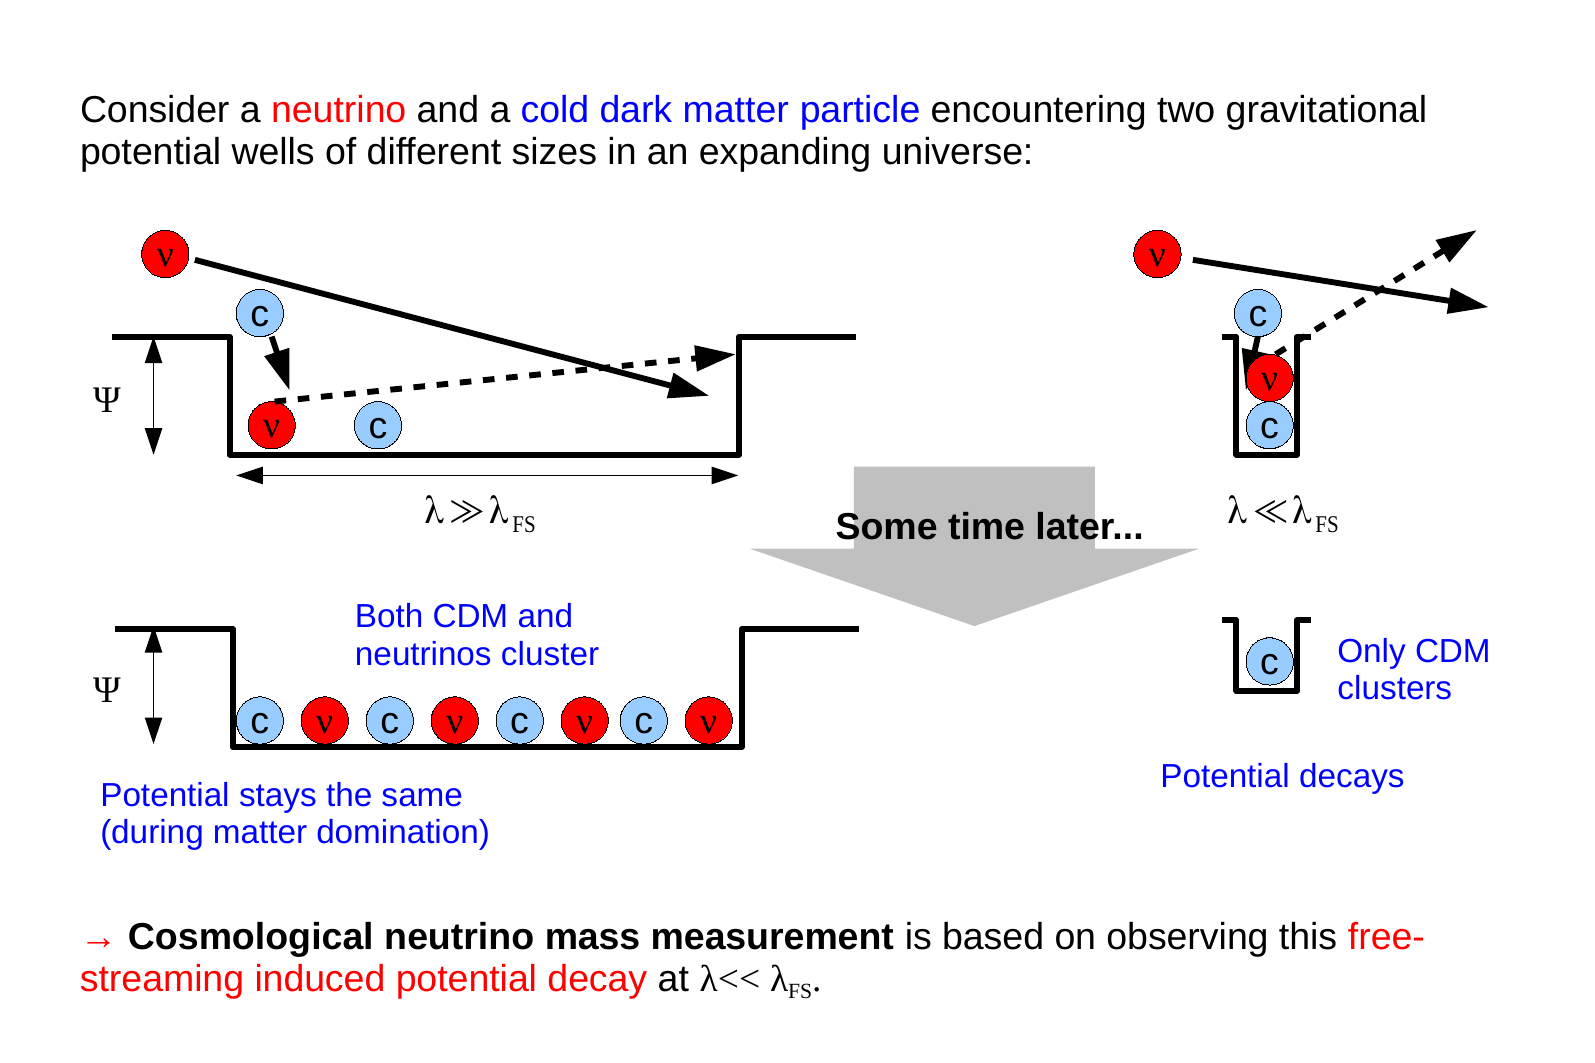

# Consider a neutrino and a cold dark matter particle encountering two gravitational potential wells of different sizes in an expanding universe:
ν
ν
c
c
ν
Ψ
c
ν
c
Some time later...
Both CDM and
neutrinos cluster
Only CDM
clusters
c
Ψ
c
ν
c
ν
c
ν
c
ν
Potential decays
Potential stays the same
(during matter domination)
→ Cosmological neutrino mass measurement is based on observing this free-streaming induced potential decay at λ<< λFS.